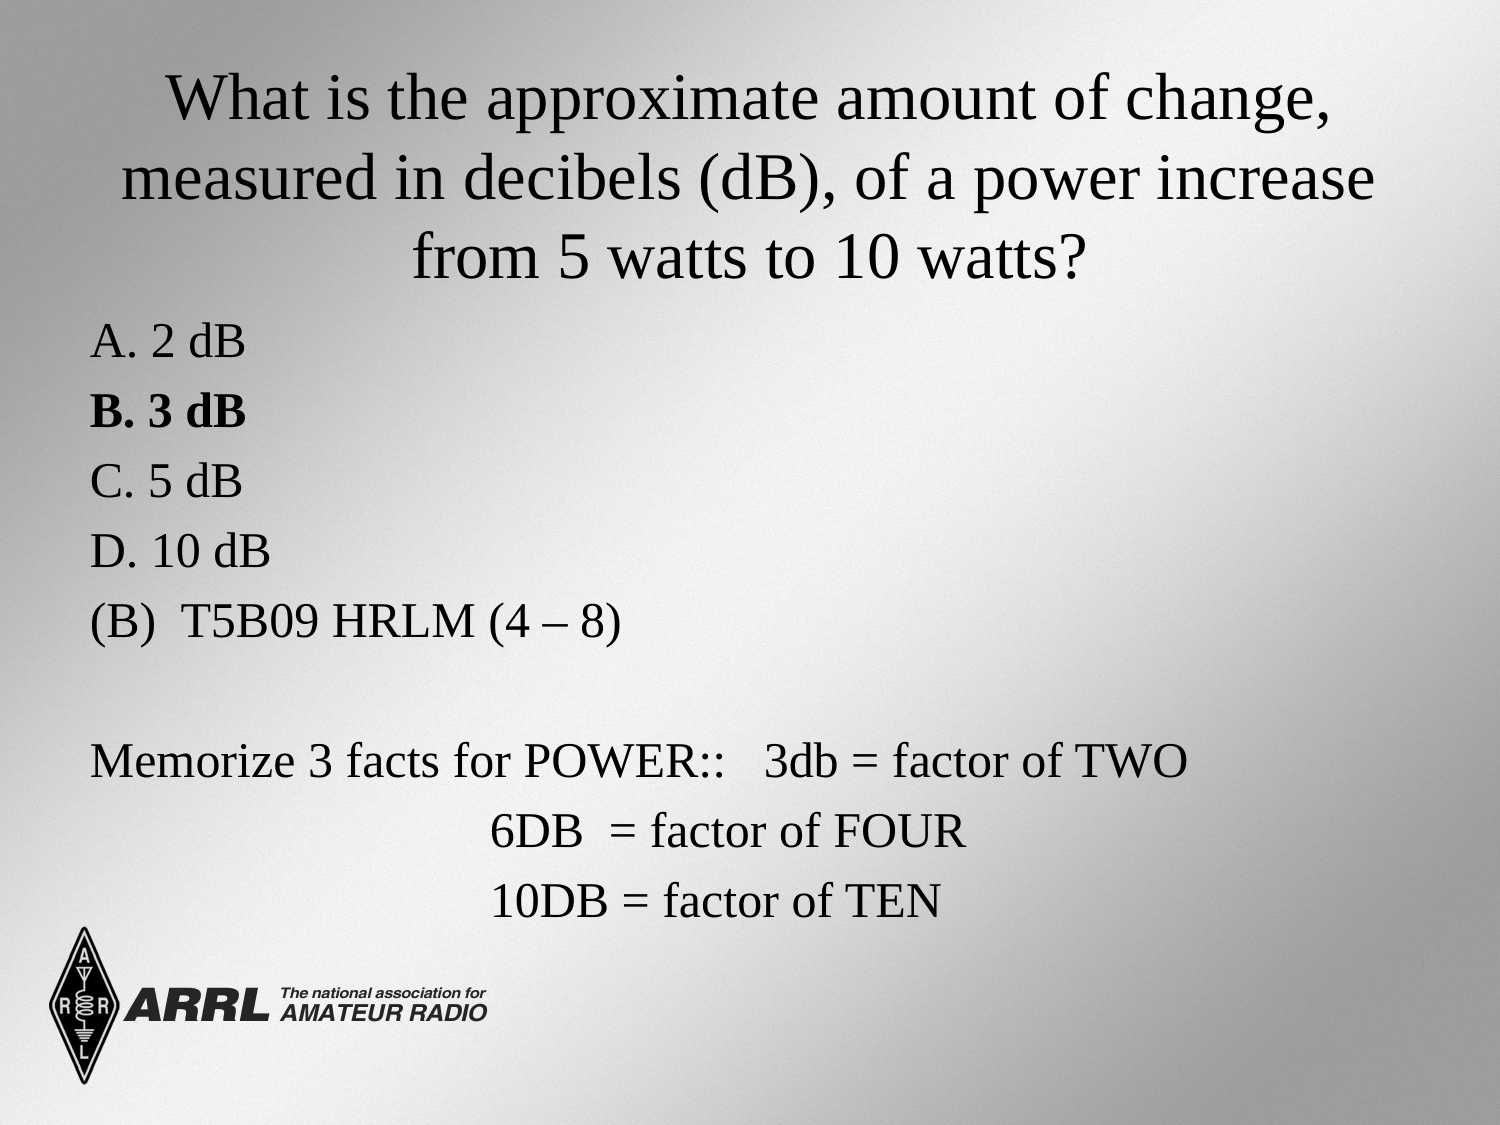

# What is the approximate amount of change, measured in decibels (dB), of a power increase from 5 watts to 10 watts?
A. 2 dB
B. 3 dB
C. 5 dB
D. 10 dB
(B) T5B09 HRLM (4 – 8)
Memorize 3 facts for POWER:: 3db = factor of TWO
 6DB = factor of FOUR
 10DB = factor of TEN